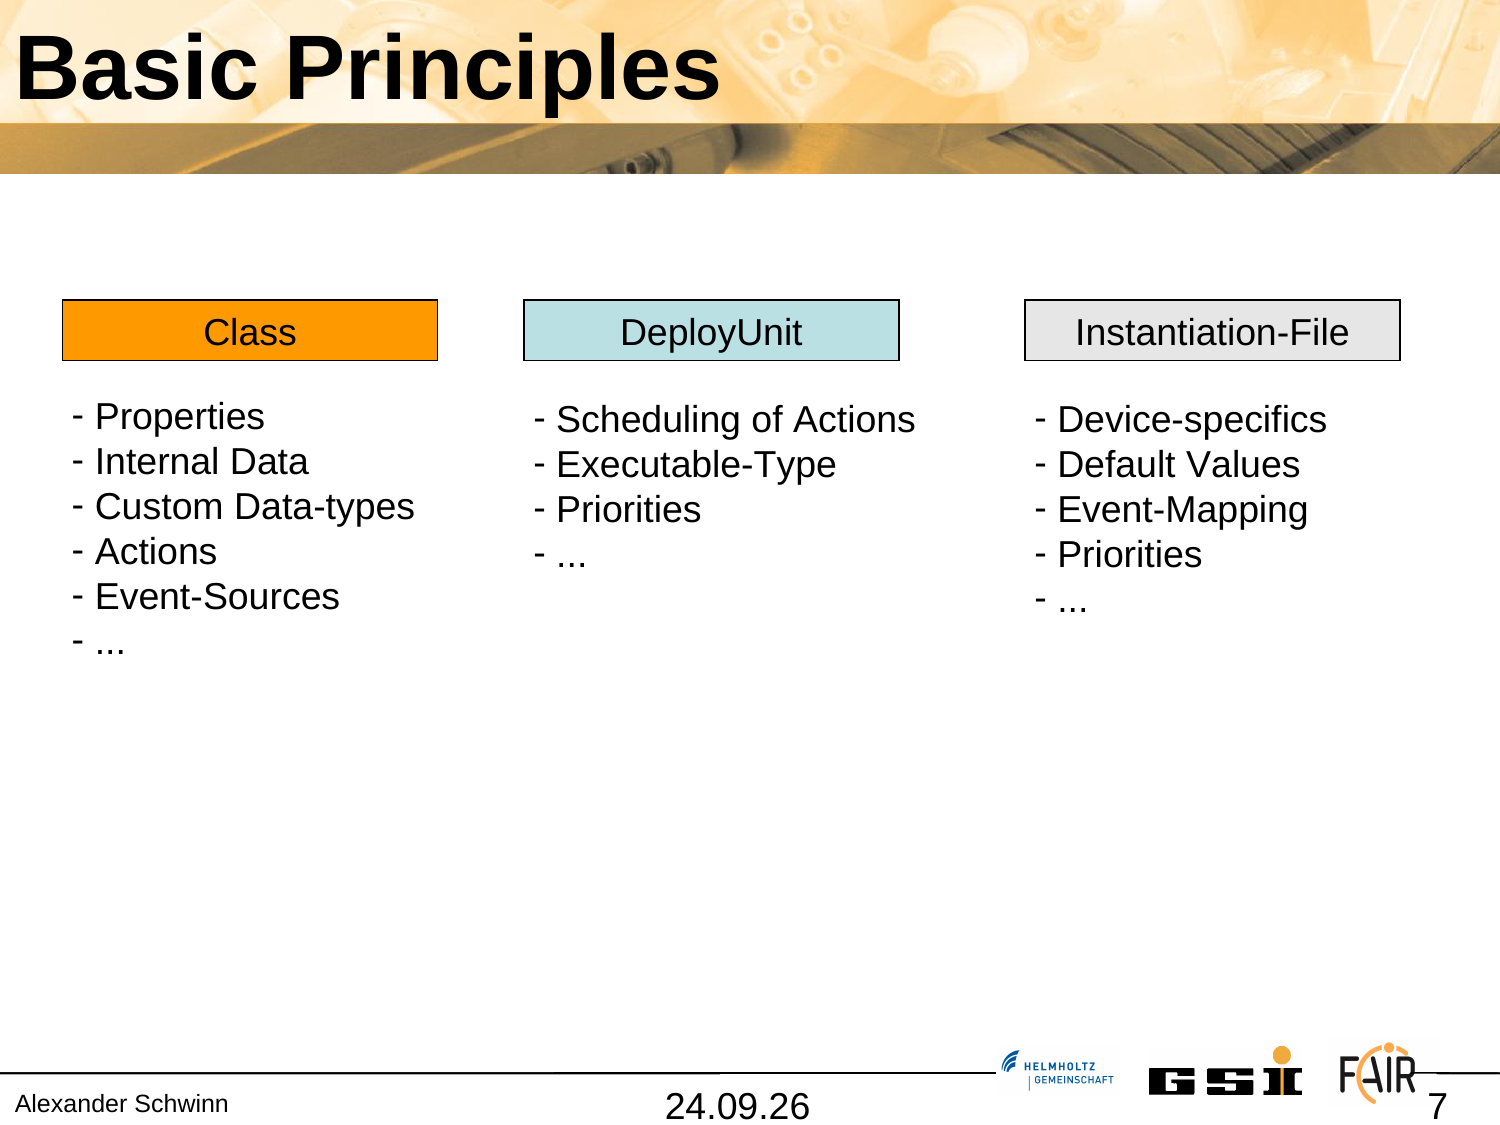

# Basic Principles
Class
DeployUnit
Instantiation-File
 Properties
 Internal Data
 Custom Data-types
 Actions
 Event-Sources
 ...
 Scheduling of Actions
 Executable-Type
 Priorities
 ...
 Device-specifics
 Default Values
 Event-Mapping
 Priorities
 ...
7